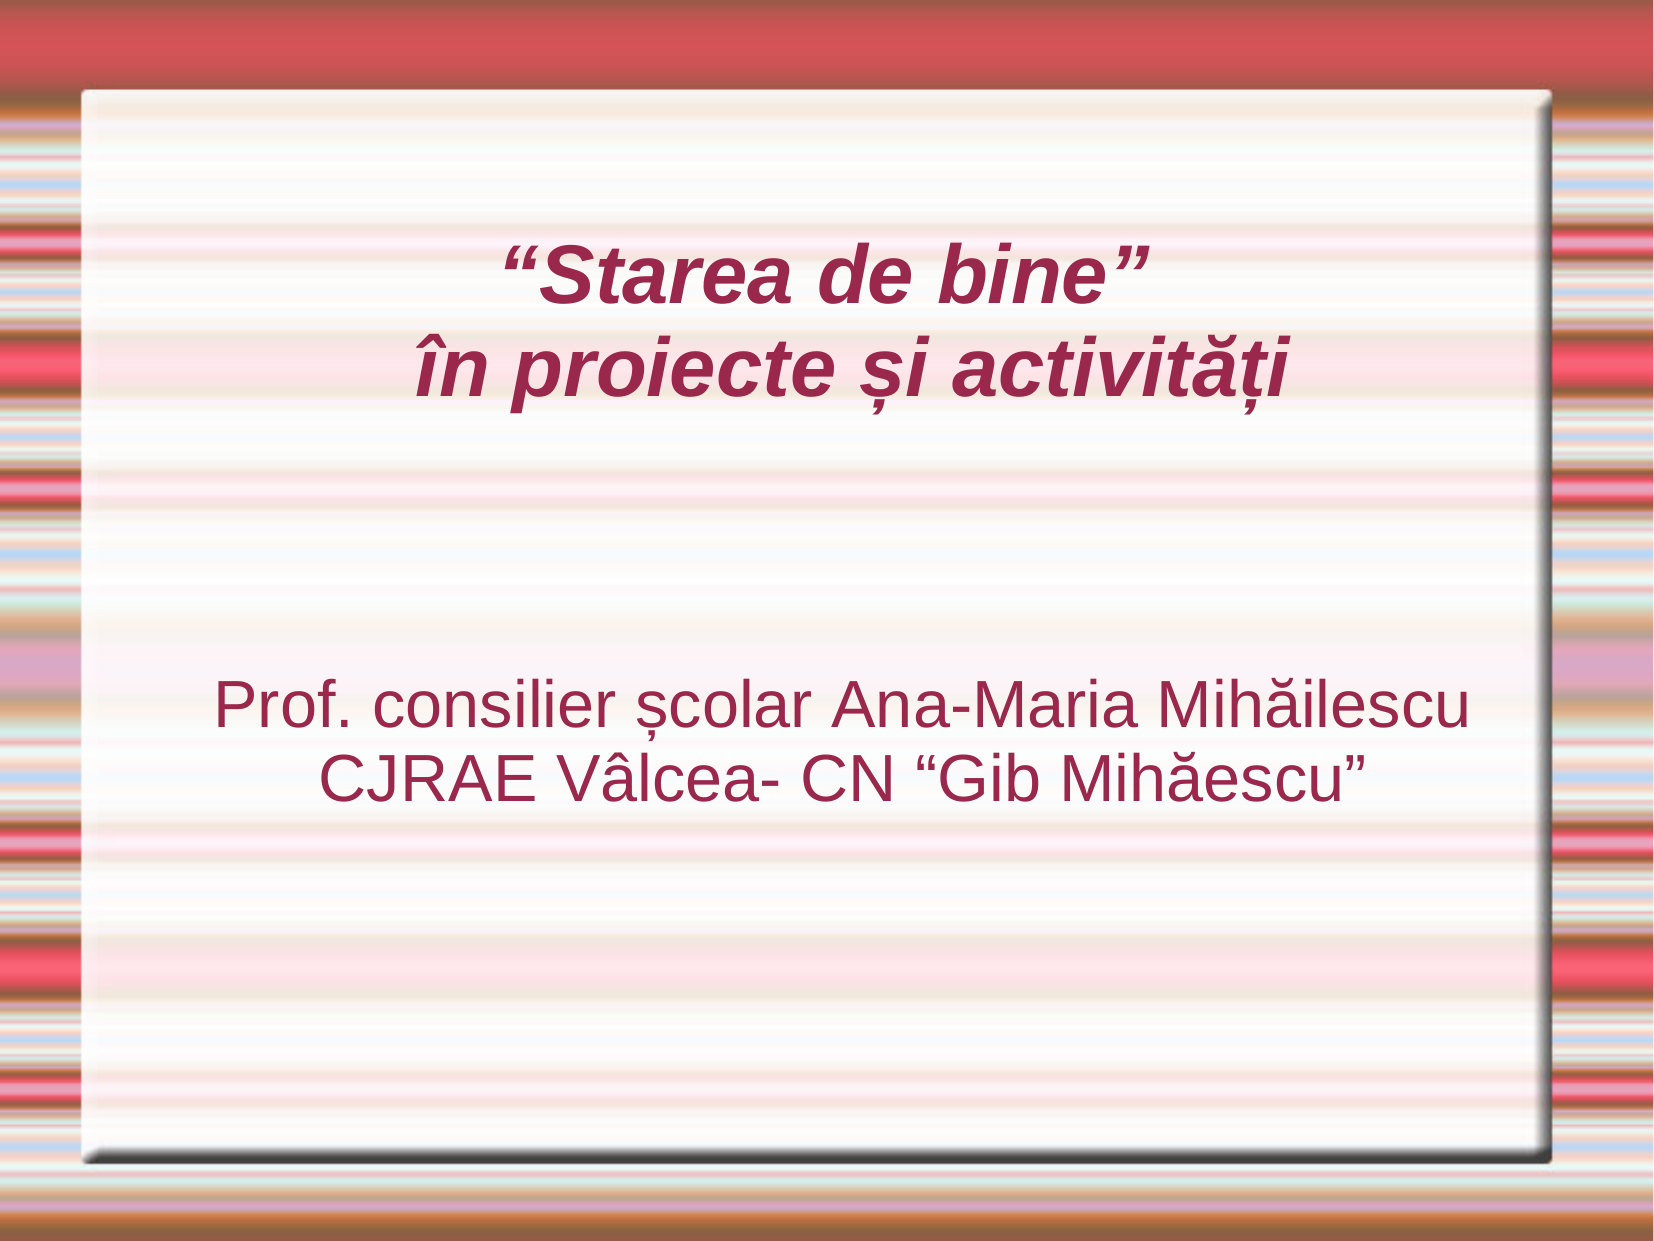

# “Starea de bine” în proiecte și activități
Prof. consilier școlar Ana-Maria Mihăilescu
CJRAE Vâlcea- CN “Gib Mihăescu”